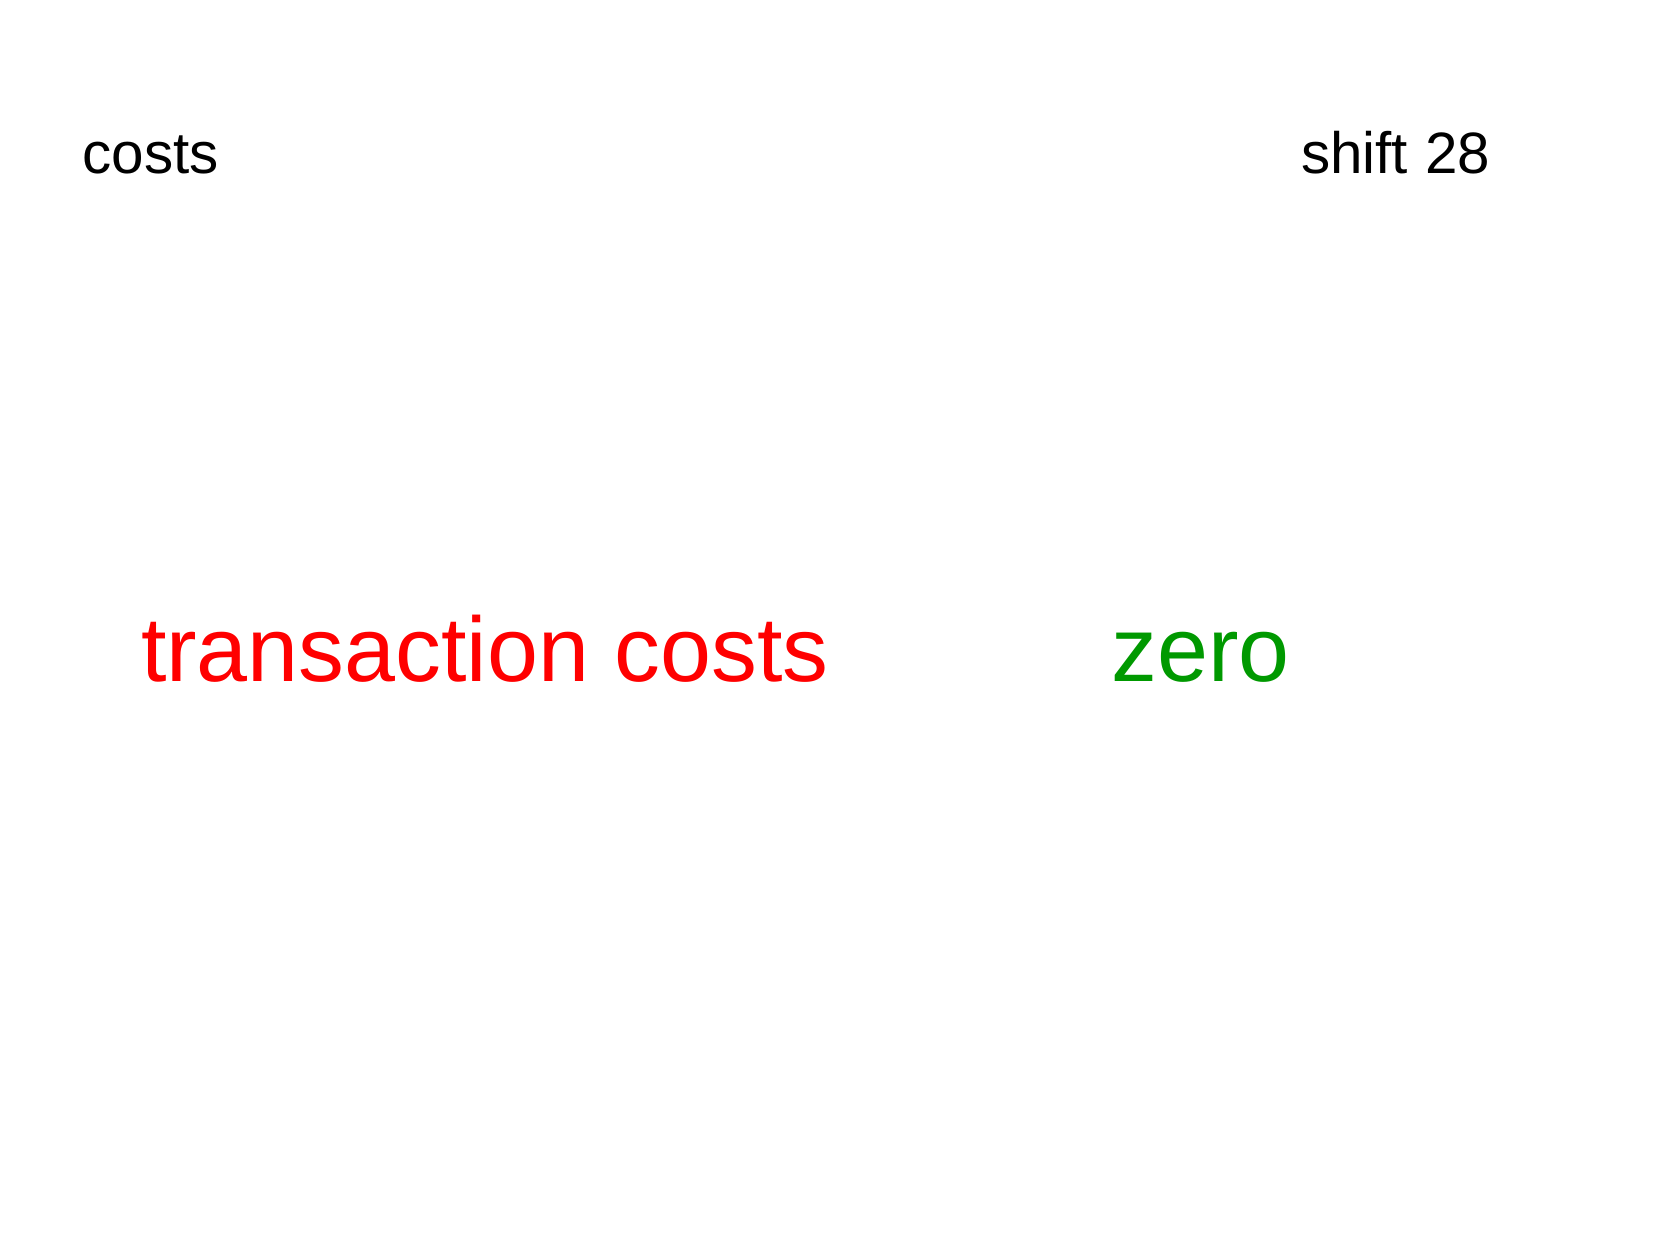

# costs
shift
28
transaction costs
zero